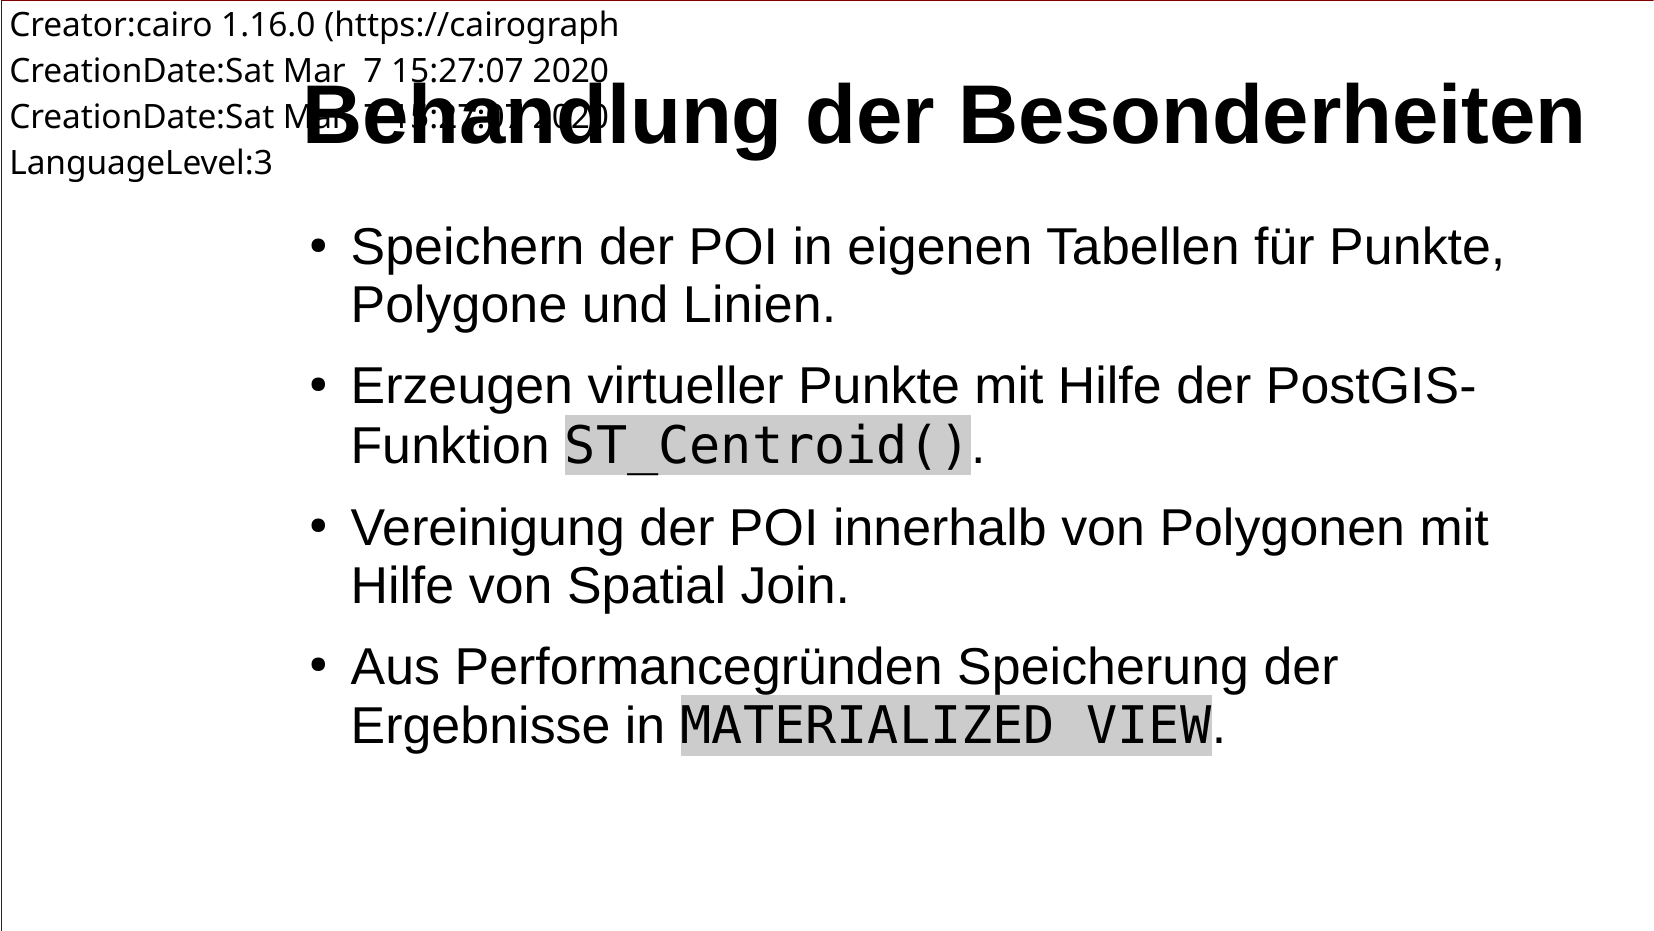

# Behandlung der Besonderheiten
Speichern der POI in eigenen Tabellen für Punkte, Polygone und Linien.
Erzeugen virtueller Punkte mit Hilfe der PostGIS-Funktion ST_Centroid().
Vereinigung der POI innerhalb von Polygonen mit Hilfe von Spatial Join.
Aus Performancegründen Speicherung der Ergebnisse in MATERIALIZED VIEW.